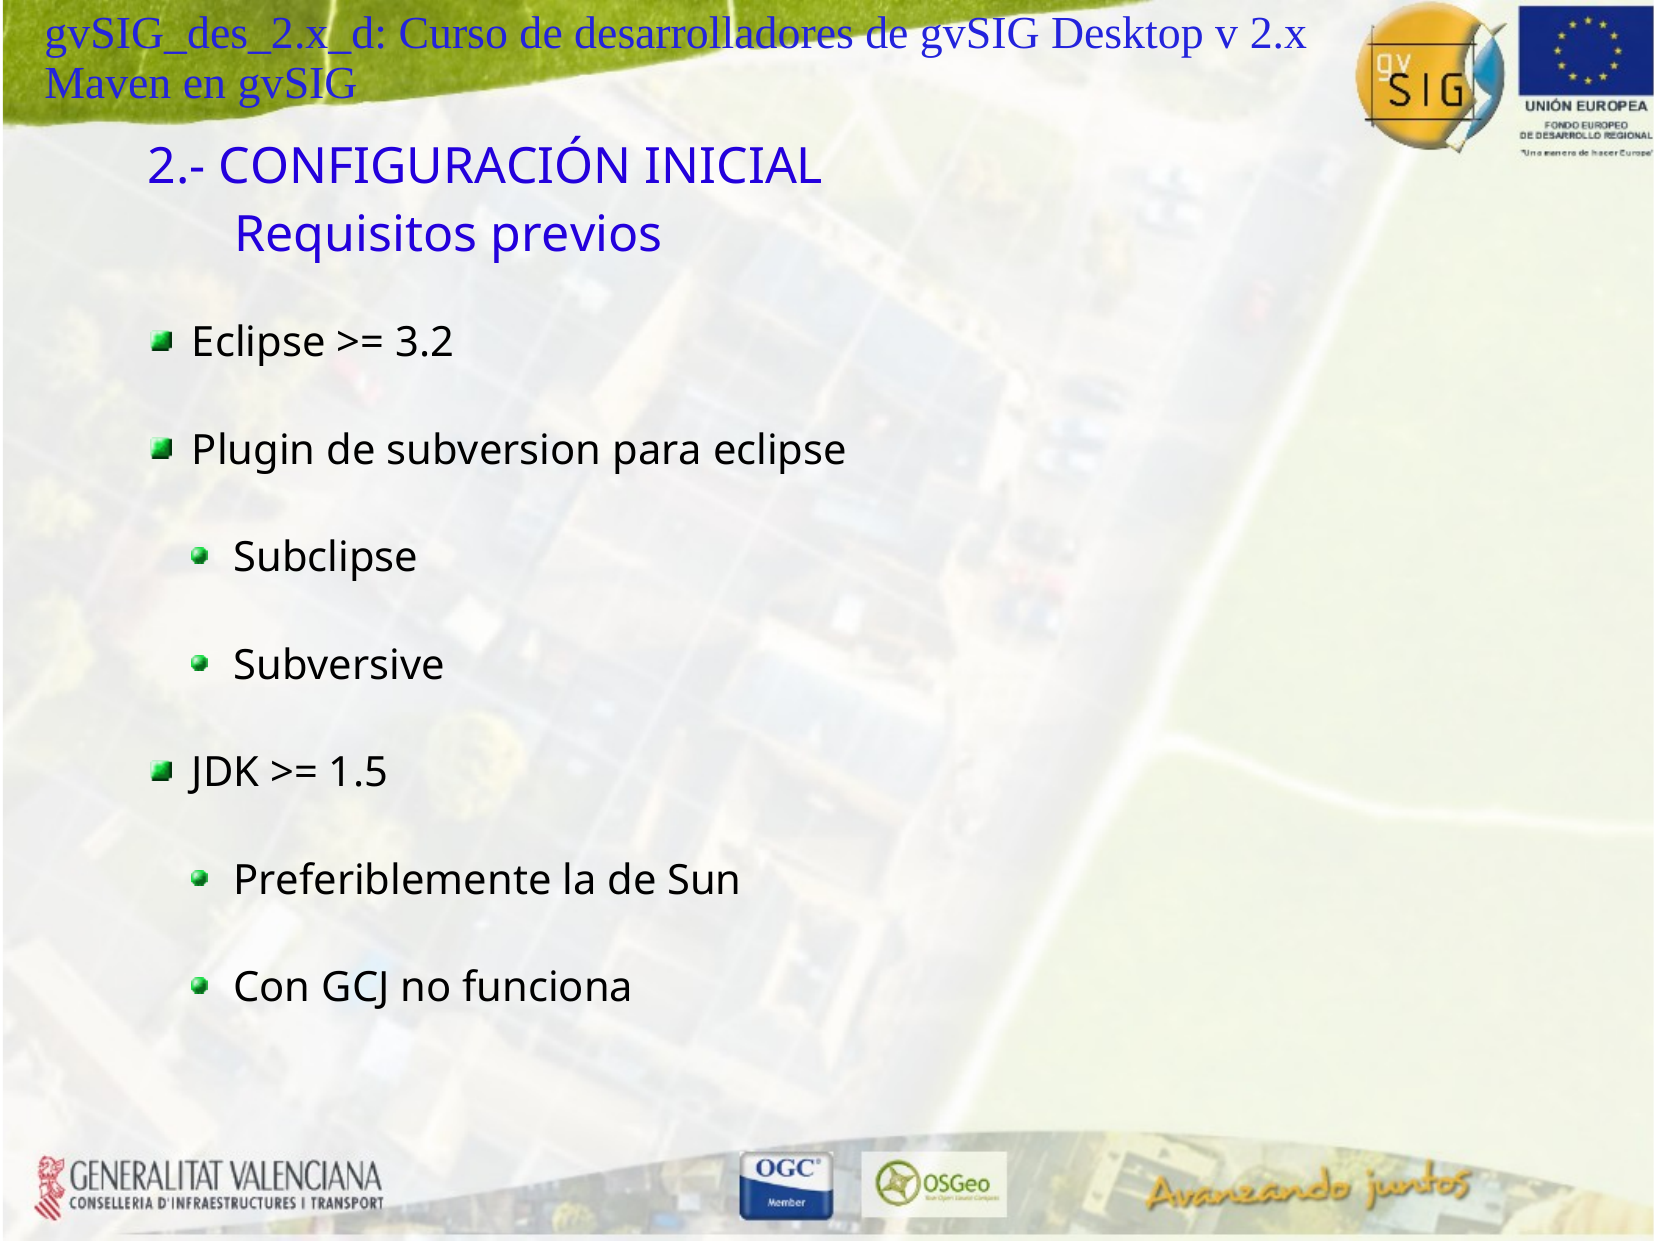

# 2.- CONFIGURACIÓN INICIAL Requisitos previos
Eclipse >= 3.2
Plugin de subversion para eclipse
Subclipse
Subversive
JDK >= 1.5
Preferiblemente la de Sun
Con GCJ no funciona